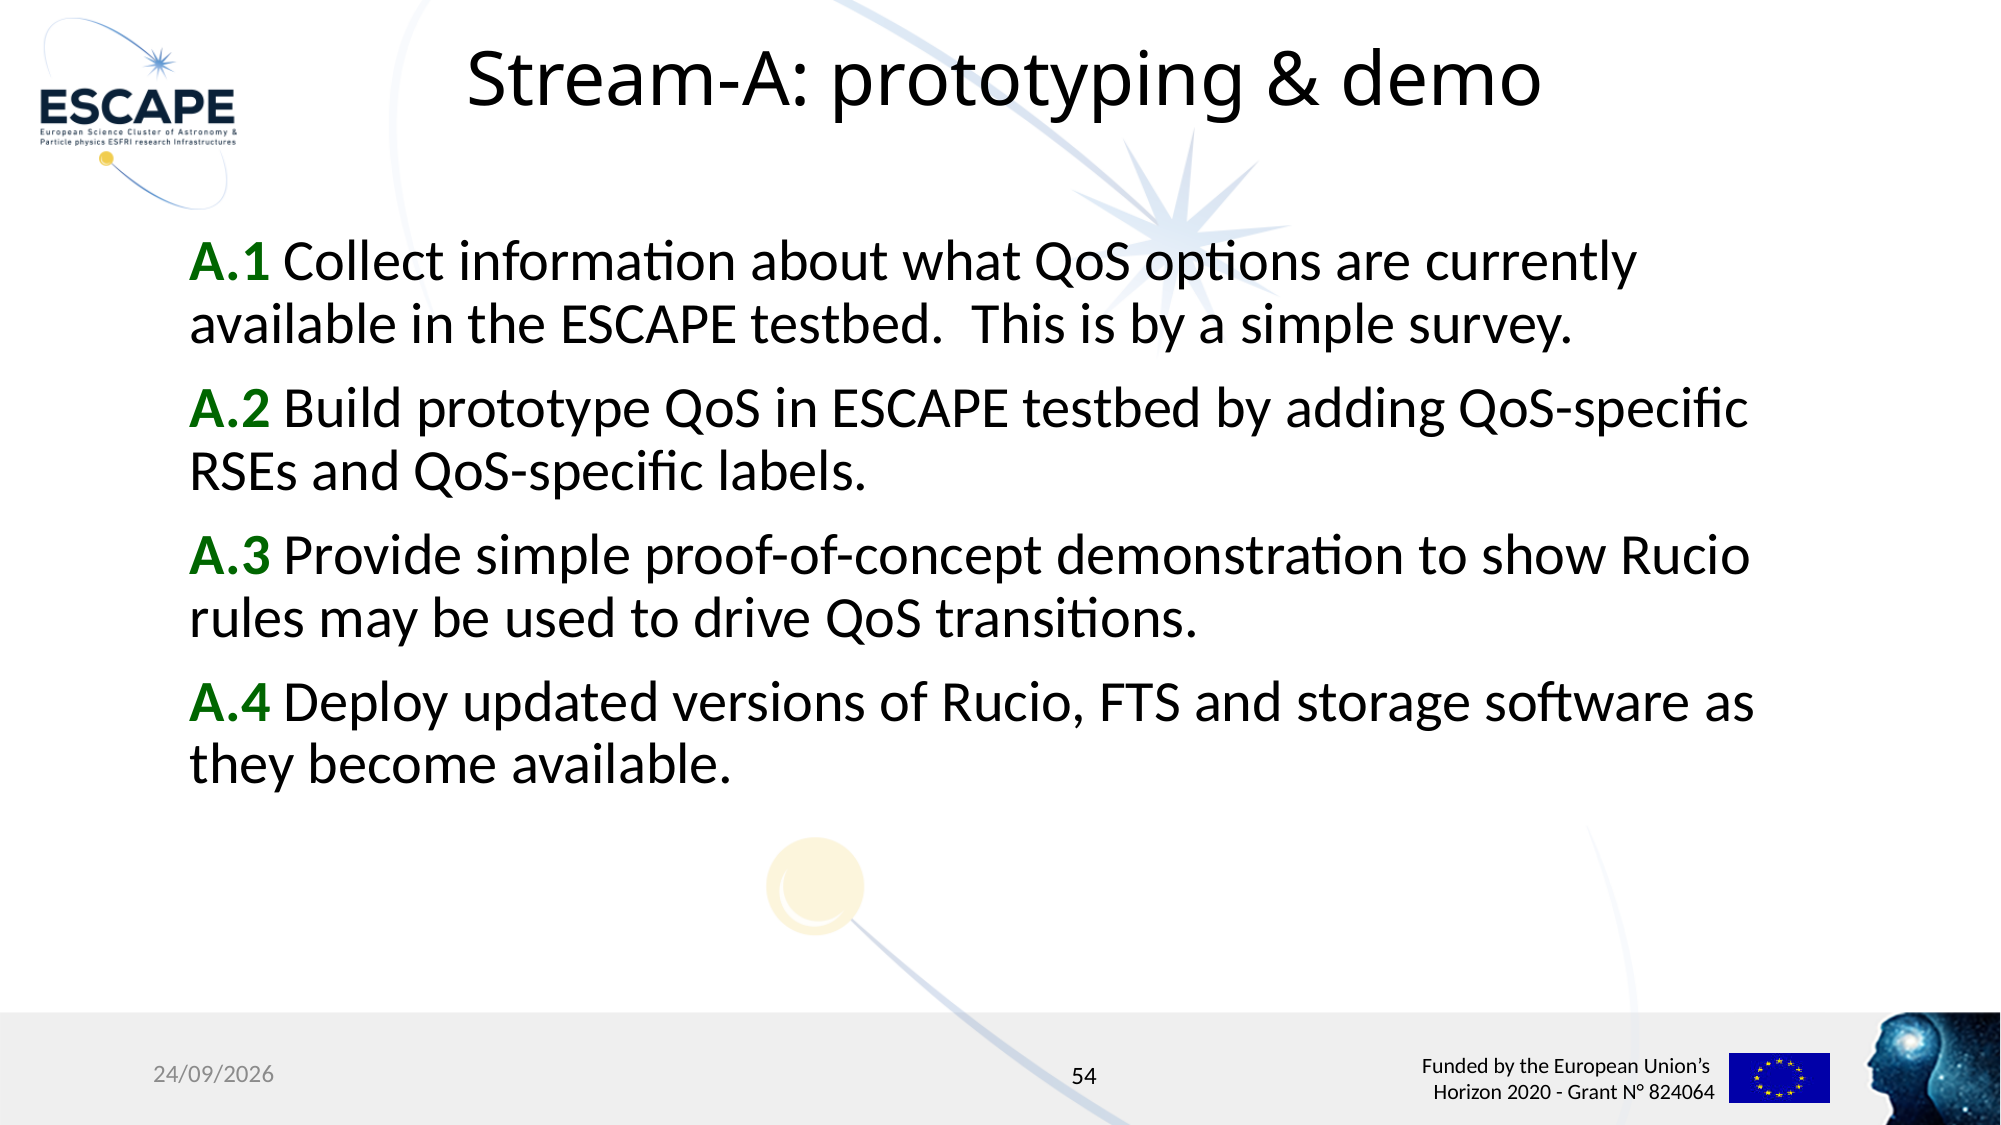

# Stream-A: prototyping & demo
A.1 Collect information about what QoS options are currently
available in the ESCAPE testbed. This is by a simple survey.
A.2 Build prototype QoS in ESCAPE testbed by adding QoS-specific RSEs and QoS-specific labels.
A.3 Provide simple proof-of-concept demonstration to show Rucio
rules may be used to drive QoS transitions.
A.4 Deploy updated versions of Rucio, FTS and storage software as they become available.